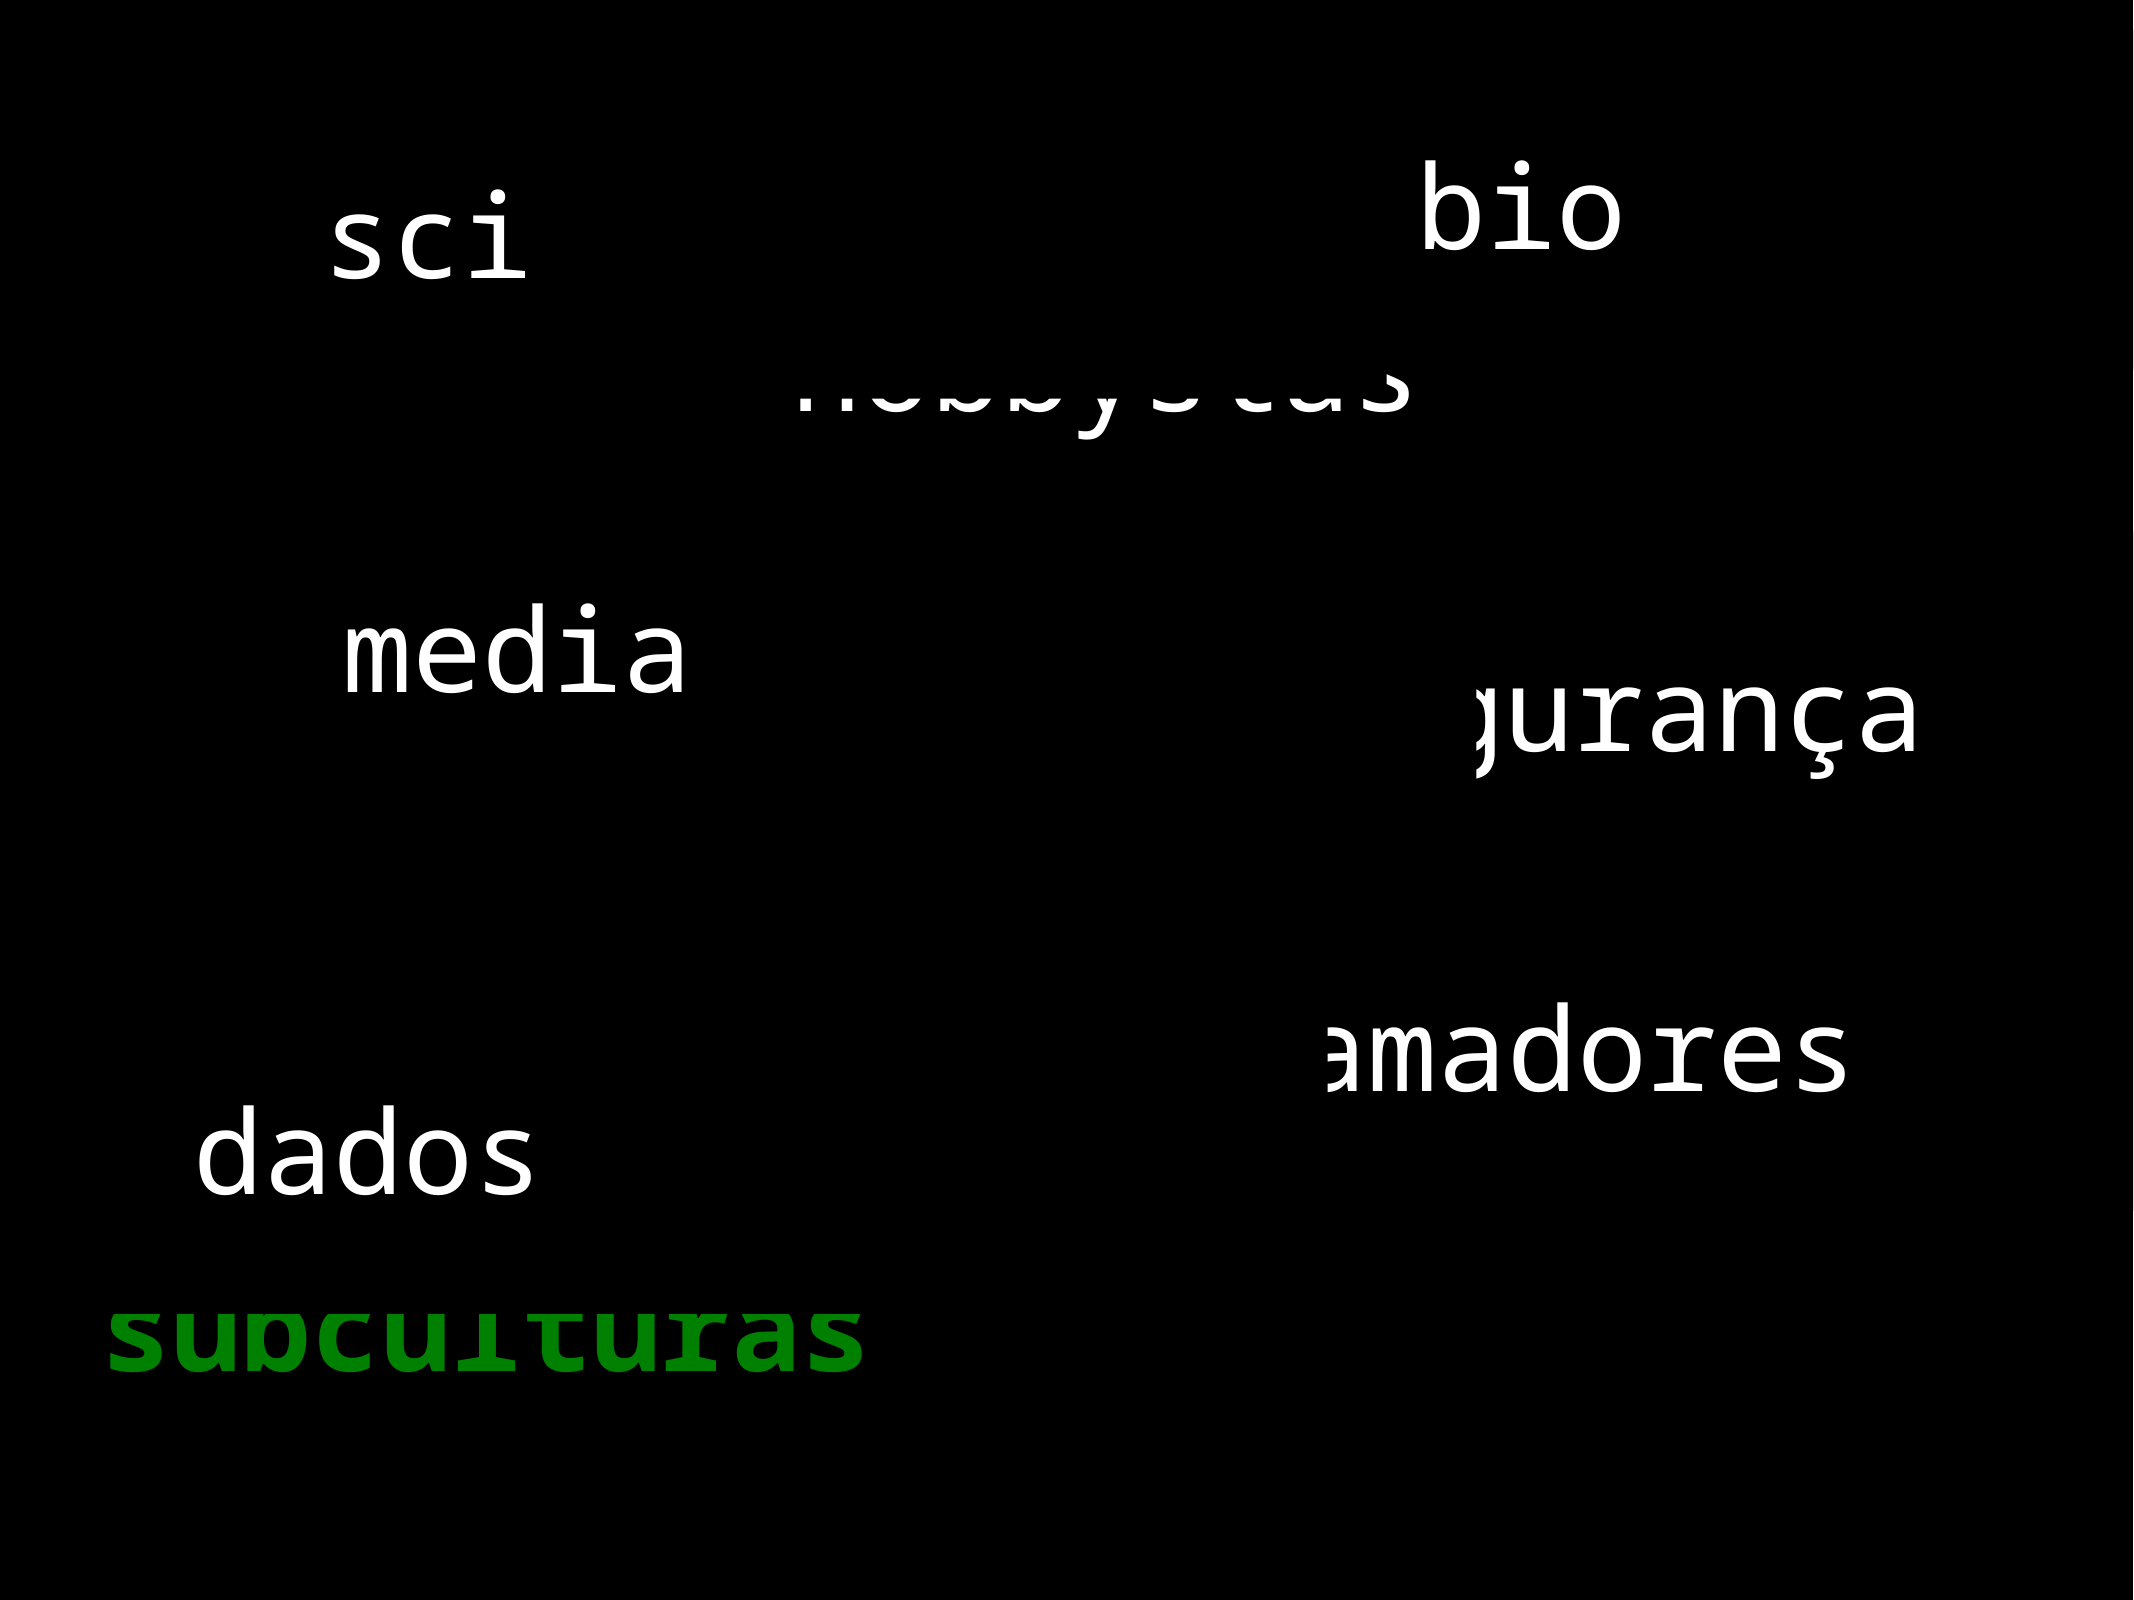

bio
sci
hobbystas
media
segurança
programadores
dados
# subculturas